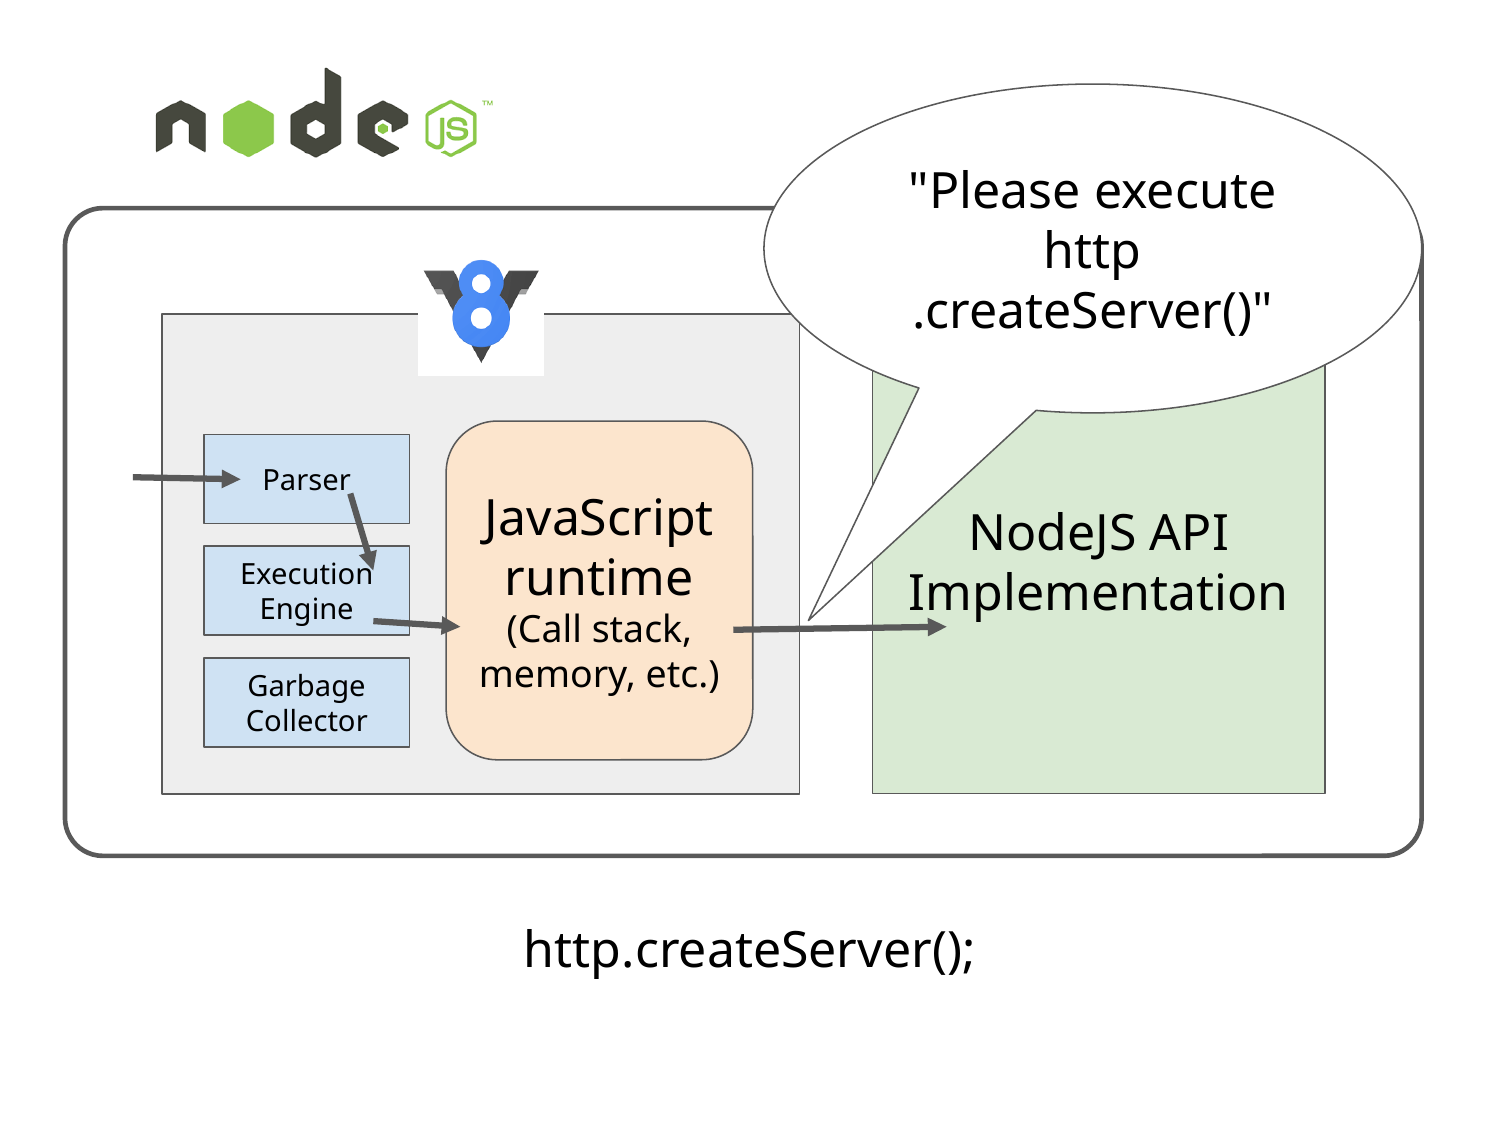

"Please execute http
.createServer()"
JavaScript runtime
(Call stack, memory, etc.)
Parser
Execution Engine
Garbage Collector
NodeJS API Implementation
http.createServer();